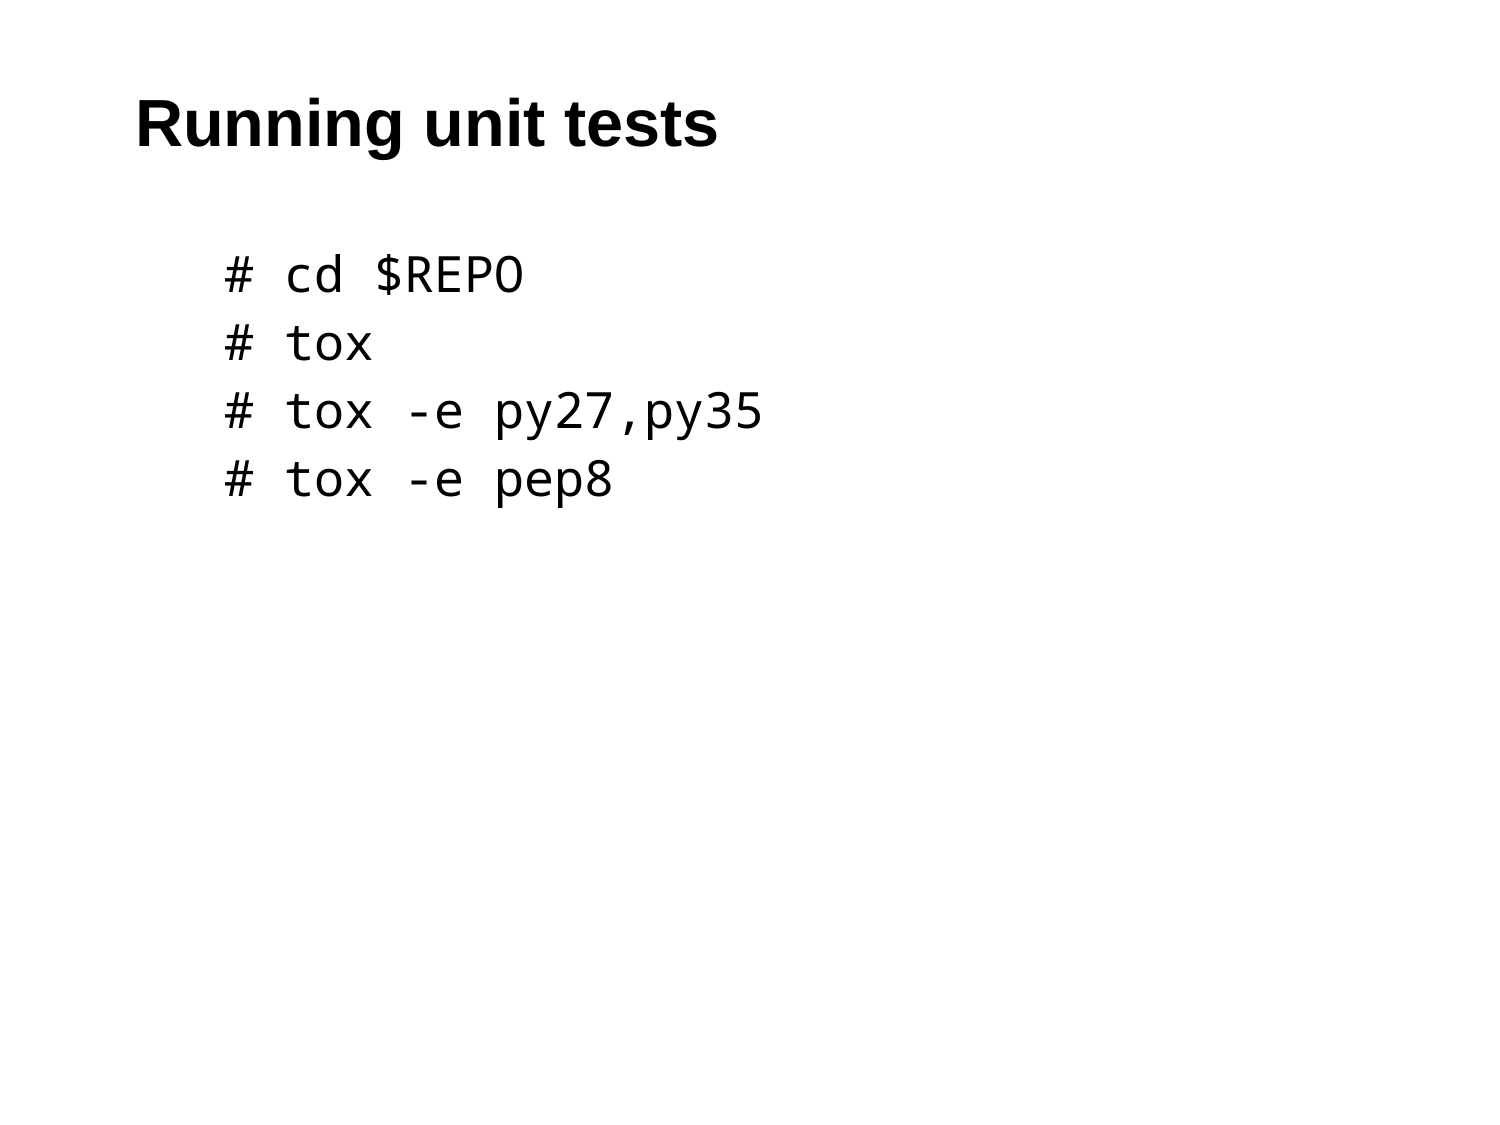

# Running unit tests
 # cd $REPO
 # tox
 # tox -e py27,py35
 # tox -e pep8